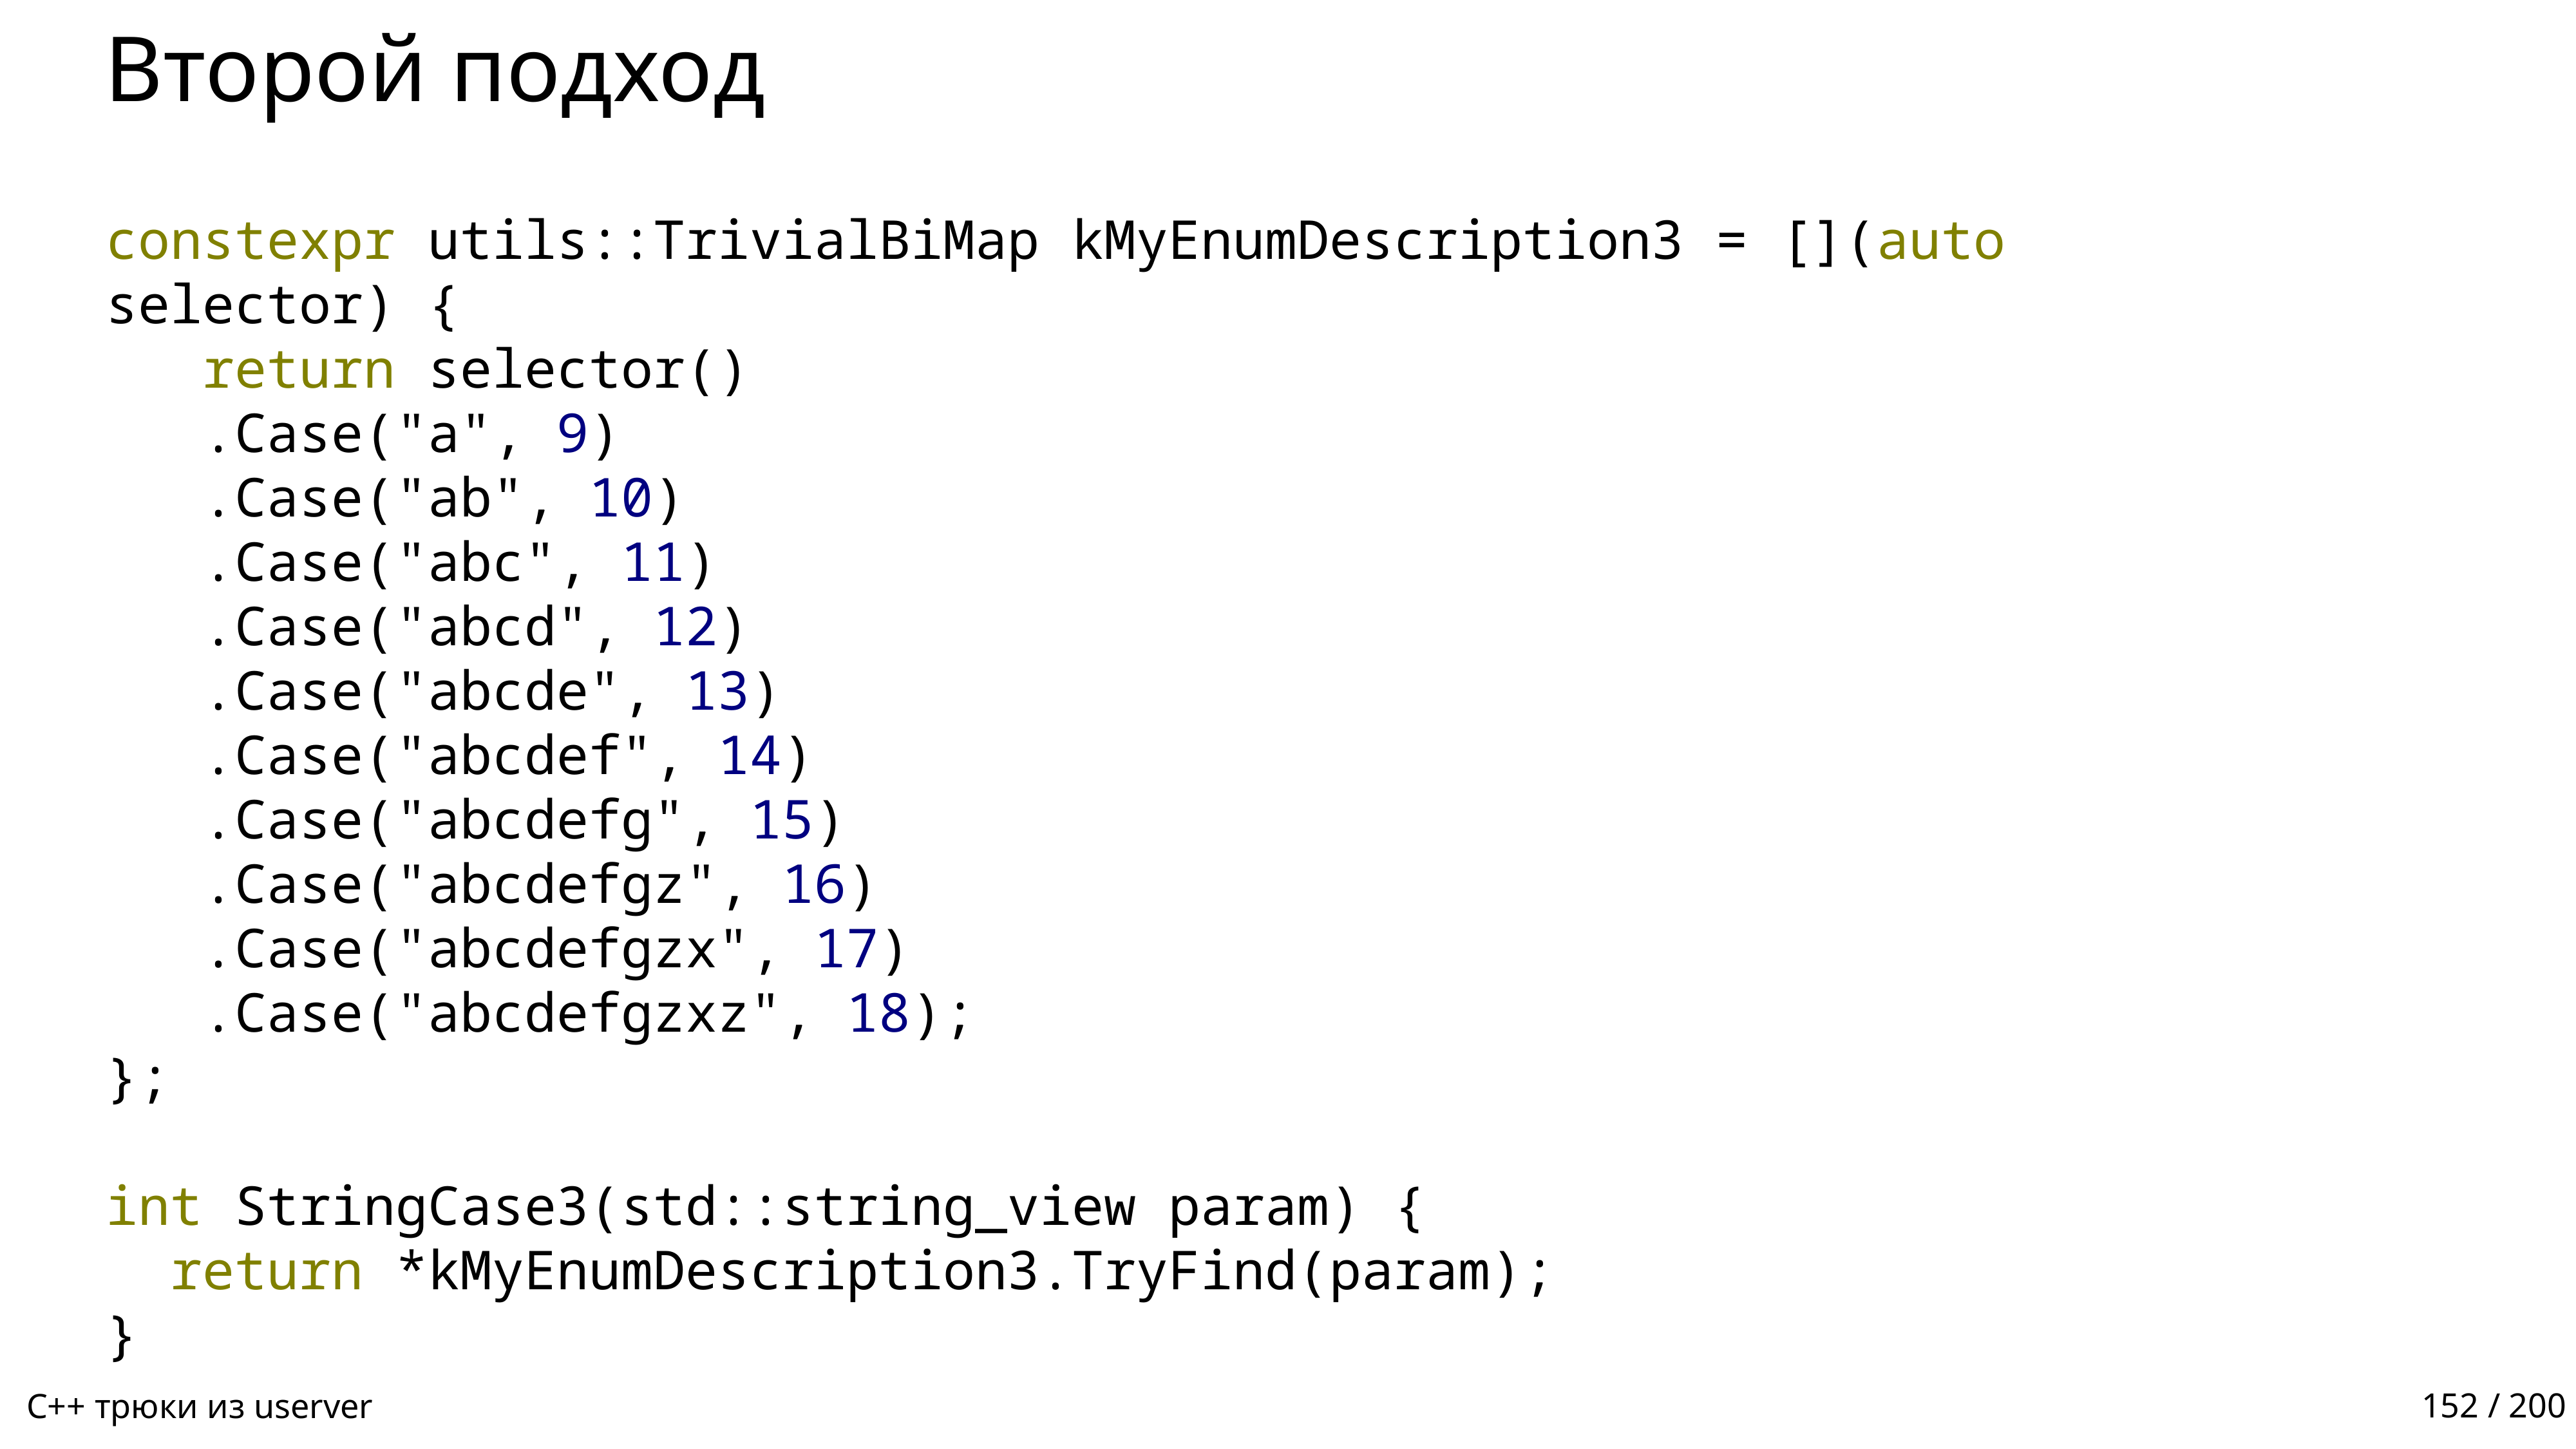

Второй подход
# constexpr utils::TrivialBiMap kMyEnumDescription3 = [](auto selector) {
 return selector()
 .Case("a", 9)
 .Case("ab", 10)
 .Case("abc", 11)
 .Case("abcd", 12)
 .Case("abcde", 13)
 .Case("abcdef", 14)
 .Case("abcdefg", 15)
 .Case("abcdefgz", 16)
 .Case("abcdefgzx", 17)
 .Case("abcdefgzxz", 18);
};
int StringCase3(std::string_view param) {
 return *kMyEnumDescription3.TryFind(param);
}
C++ трюки из userver